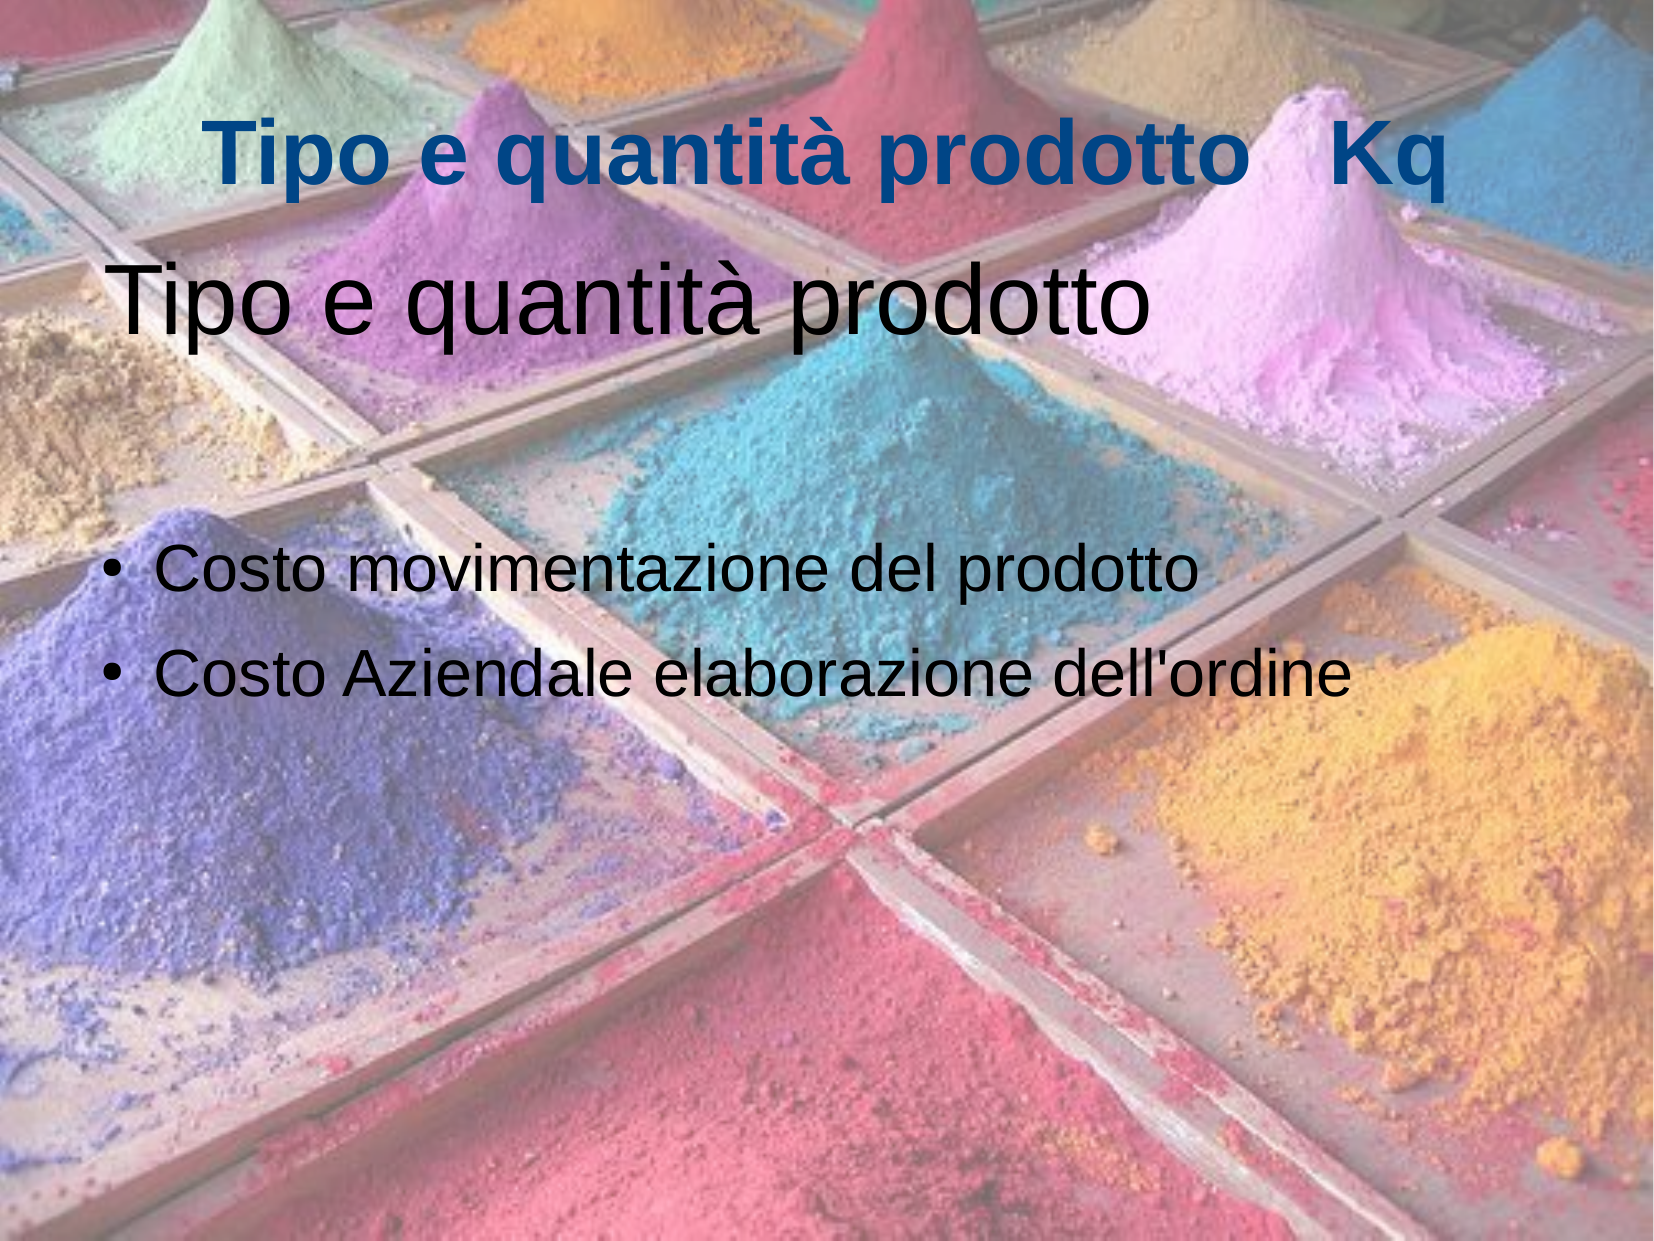

# Tipo e quantità prodotto Kq
Tipo e quantità prodotto
Costo movimentazione del prodotto
Costo Aziendale elaborazione dell'ordine